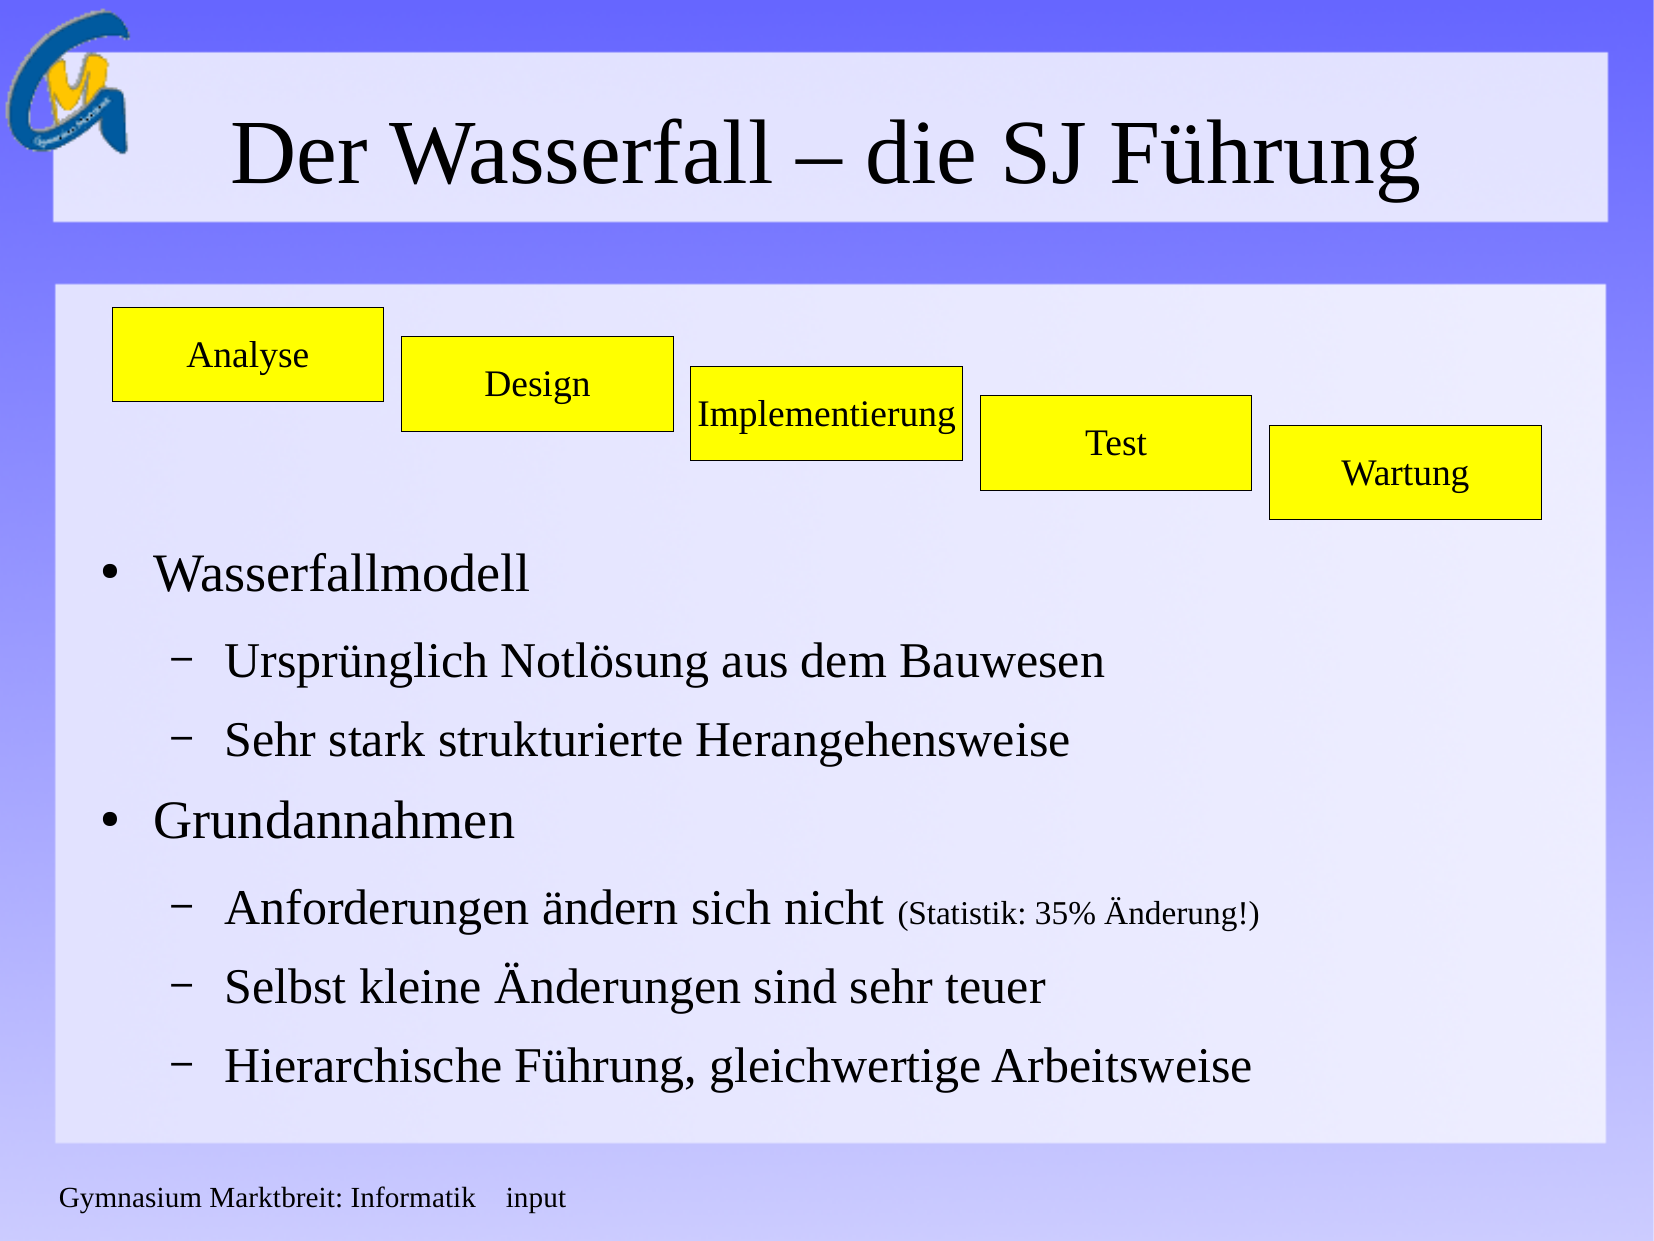

# Der Wasserfall – die SJ Führung
Analyse
Design
Implementierung
Test
Wartung
Wasserfallmodell
Ursprünglich Notlösung aus dem Bauwesen
Sehr stark strukturierte Herangehensweise
Grundannahmen
Anforderungen ändern sich nicht (Statistik: 35% Änderung!)
Selbst kleine Änderungen sind sehr teuer
Hierarchische Führung, gleichwertige Arbeitsweise